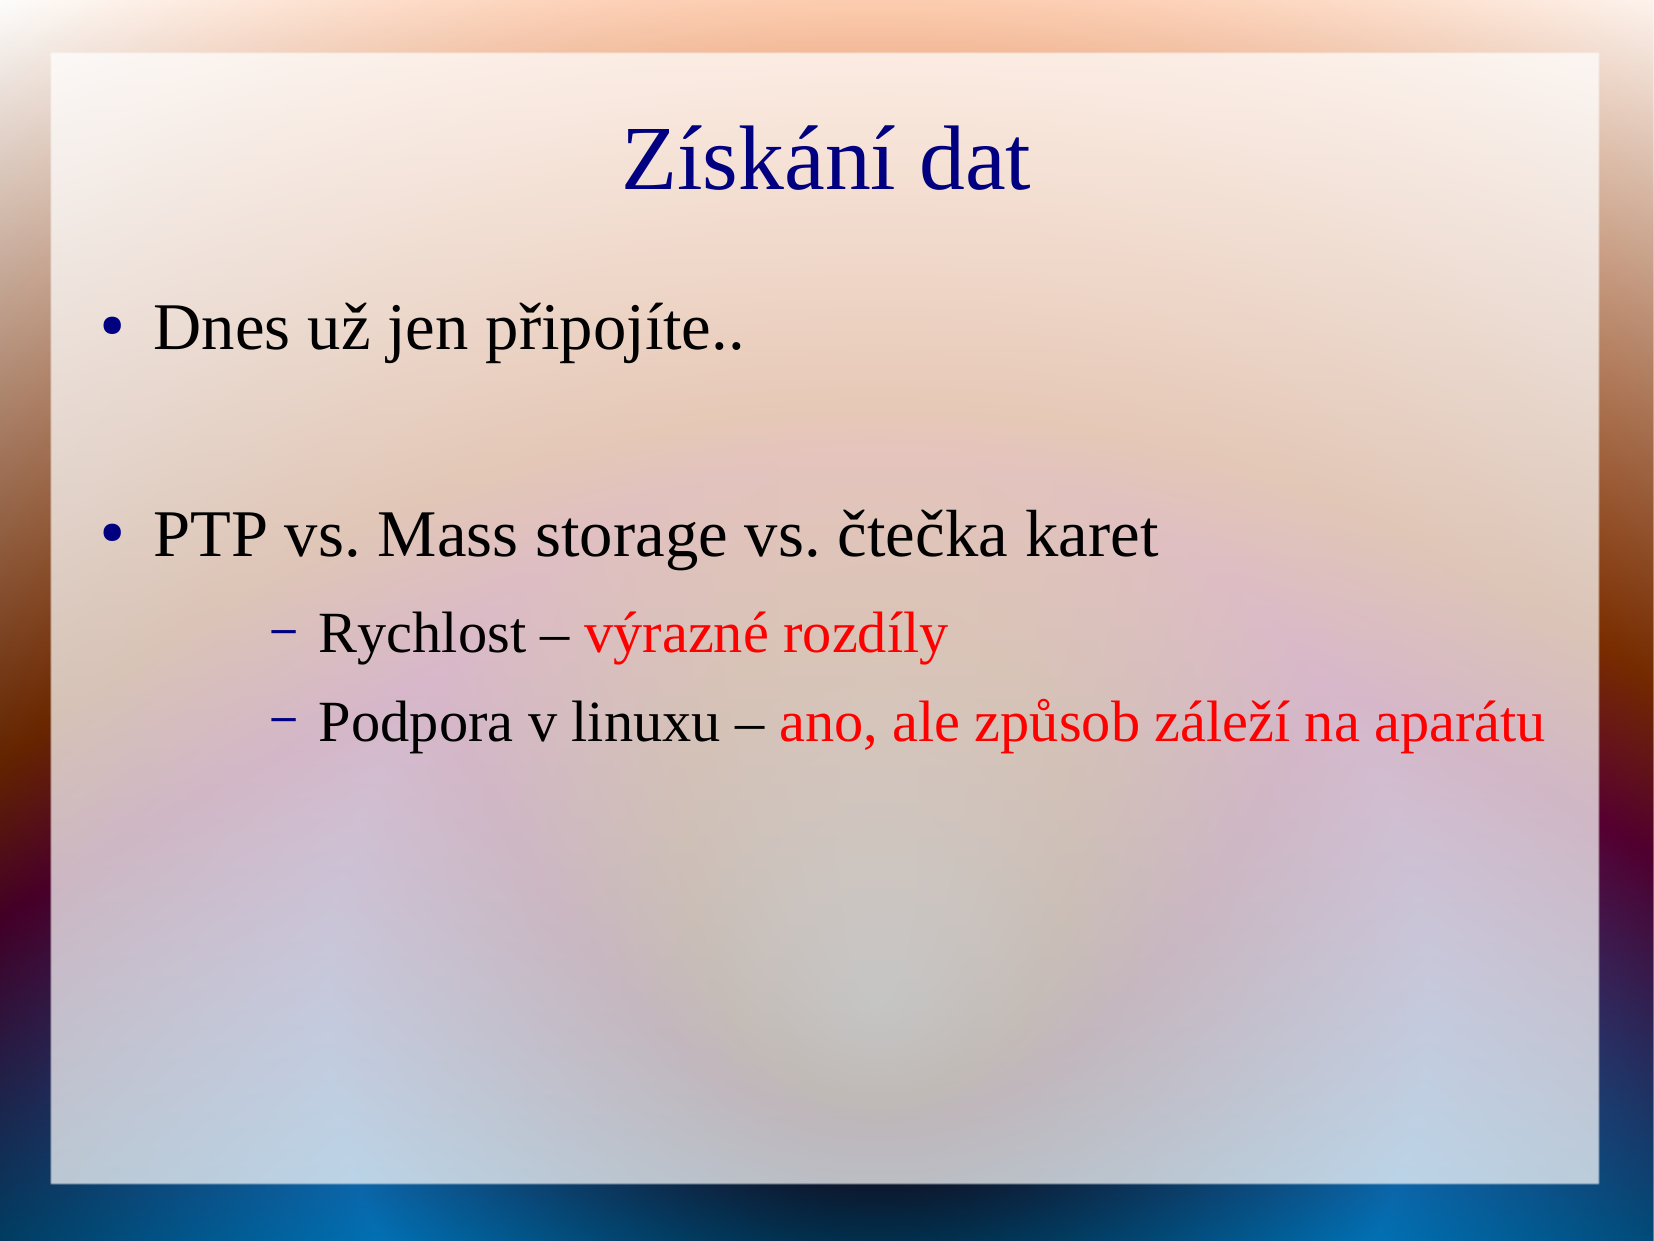

# Získání dat
Dnes už jen připojíte..
PTP vs. Mass storage vs. čtečka karet
Rychlost – výrazné rozdíly
Podpora v linuxu – ano, ale způsob záleží na aparátu